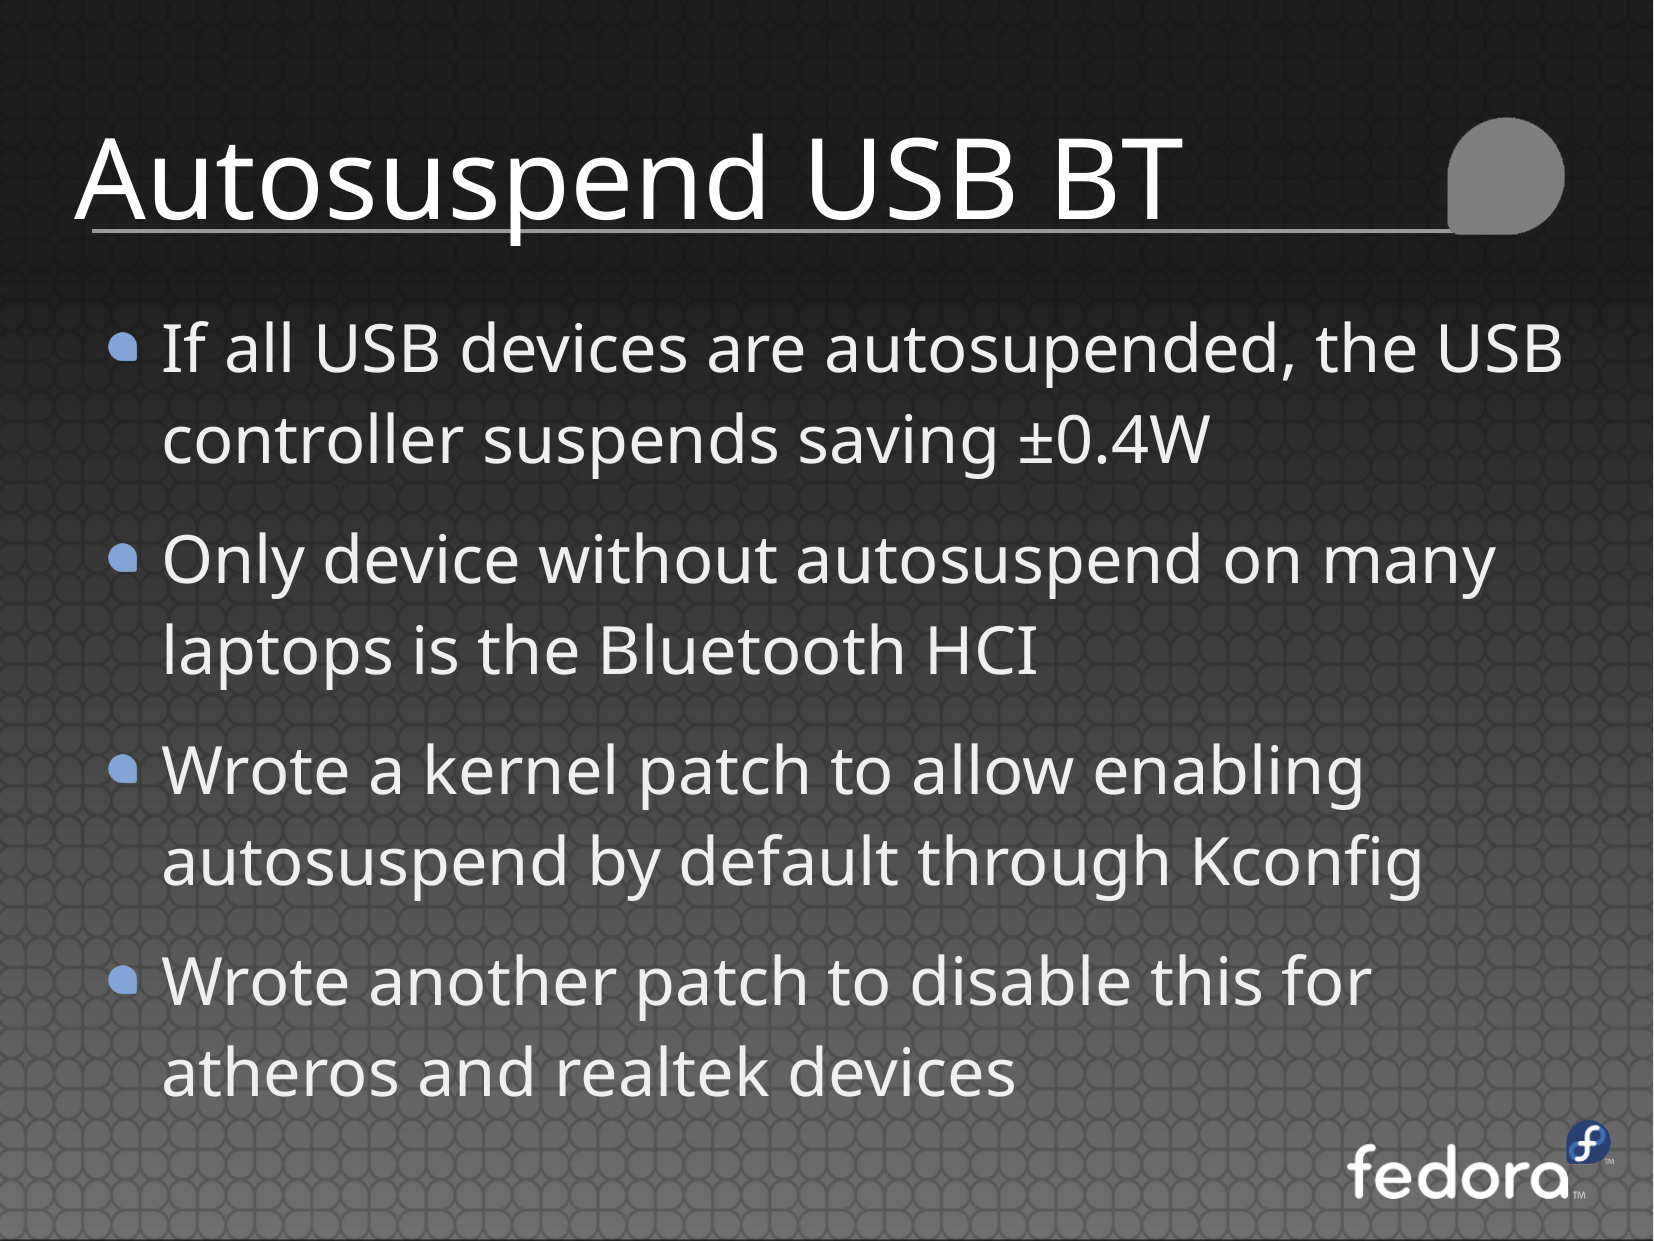

Autosuspend USB BT
# If all USB devices are autosupended, the USB controller suspends saving ±0.4W
Only device without autosuspend on many laptops is the Bluetooth HCI
Wrote a kernel patch to allow enabling autosuspend by default through Kconfig
Wrote another patch to disable this for atheros and realtek devices